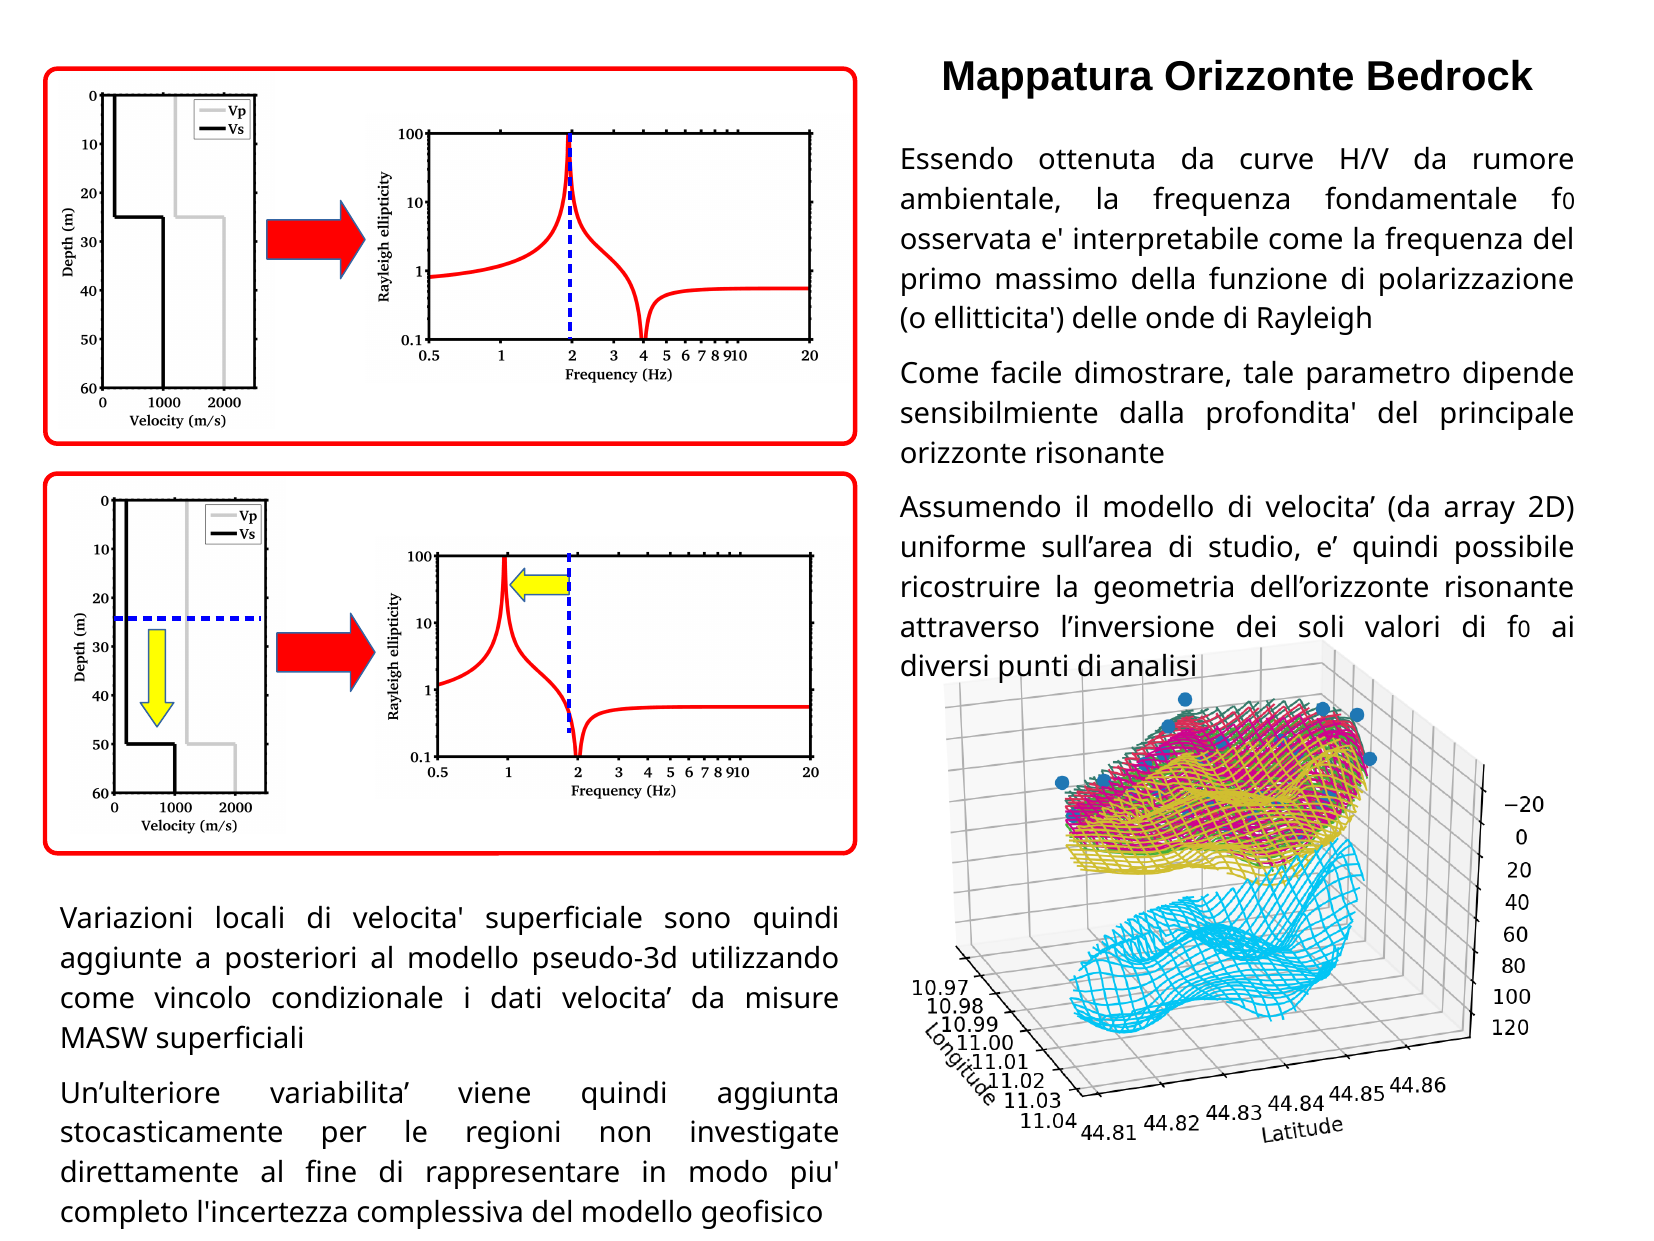

Mappatura Orizzonte Bedrock
Essendo ottenuta da curve H/V da rumore ambientale, la frequenza fondamentale f0 osservata e' interpretabile come la frequenza del primo massimo della funzione di polarizzazione (o ellitticita') delle onde di Rayleigh
Come facile dimostrare, tale parametro dipende sensibilmiente dalla profondita' del principale orizzonte risonante
Assumendo il modello di velocita’ (da array 2D) uniforme sull’area di studio, e’ quindi possibile ricostruire la geometria dell’orizzonte risonante attraverso l’inversione dei soli valori di f0 ai diversi punti di analisi
Variazioni locali di velocita' superficiale sono quindi aggiunte a posteriori al modello pseudo-3d utilizzando come vincolo condizionale i dati velocita’ da misure MASW superficiali
Un’ulteriore variabilita’ viene quindi aggiunta stocasticamente per le regioni non investigate direttamente al fine di rappresentare in modo piu' completo l'incertezza complessiva del modello geofisico